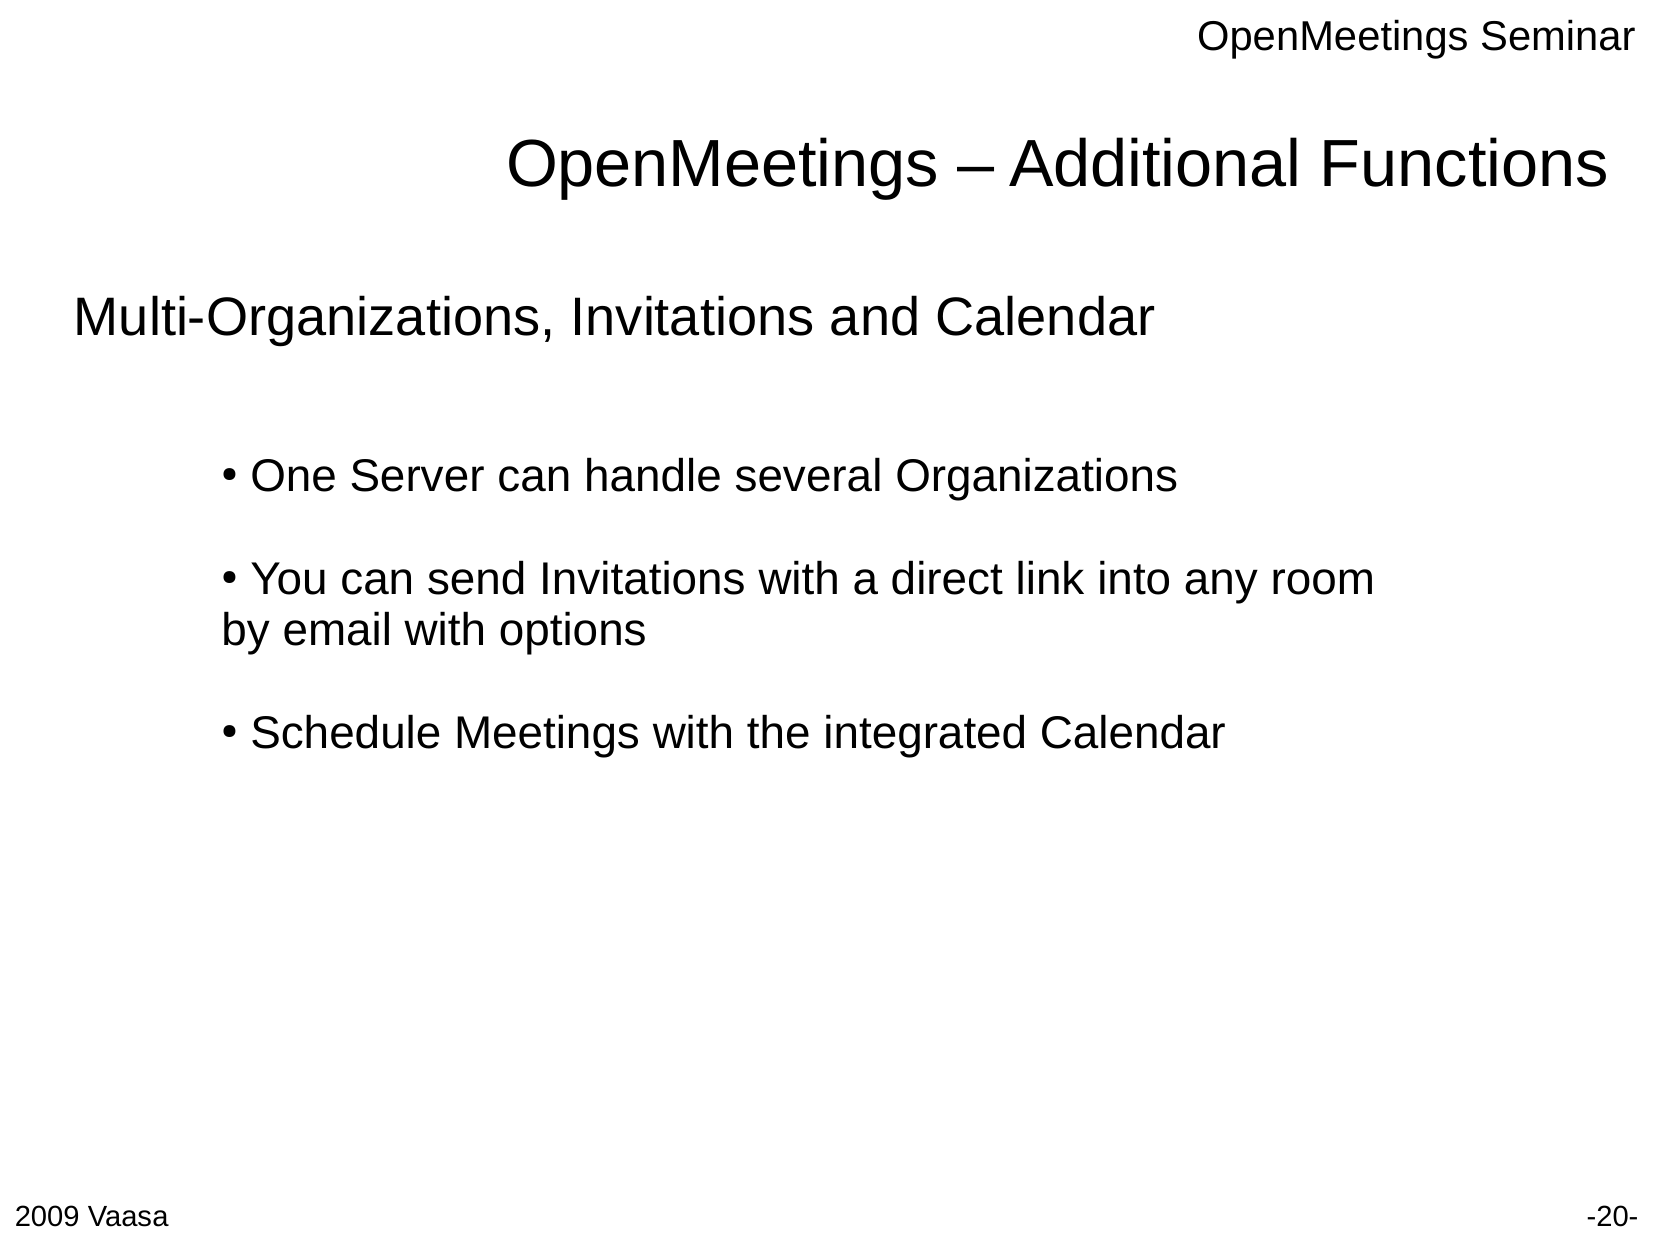

# OpenMeetings Seminar
OpenMeetings – Additional Functions
Multi-Organizations, Invitations and Calendar
 One Server can handle several Organizations
 You can send Invitations with a direct link into any room by email with options
 Schedule Meetings with the integrated Calendar
-20-
2009 Vaasa